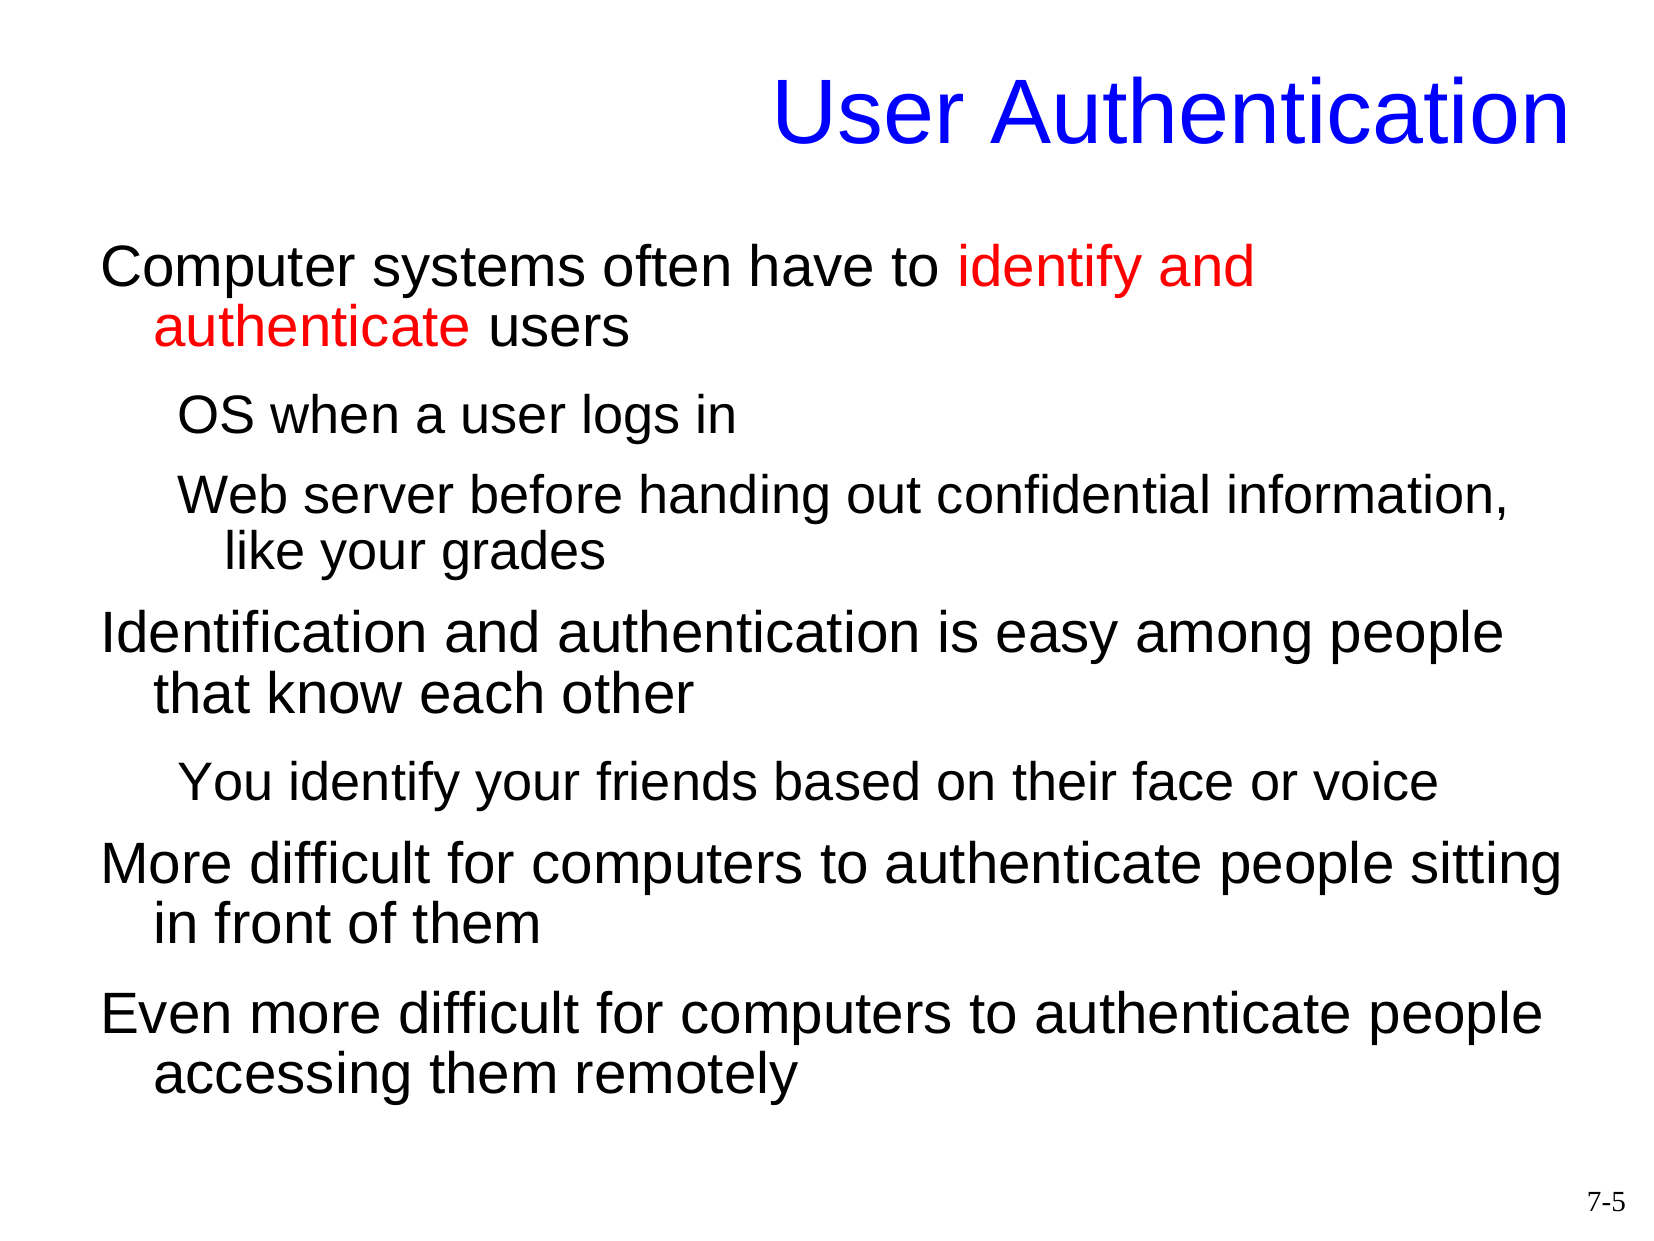

# User Authentication
Computer systems often have to identify and authenticate users
OS when a user logs in
Web server before handing out confidential information, like your grades
Identification and authentication is easy among people that know each other
You identify your friends based on their face or voice
More difficult for computers to authenticate people sitting in front of them
Even more difficult for computers to authenticate people accessing them remotely